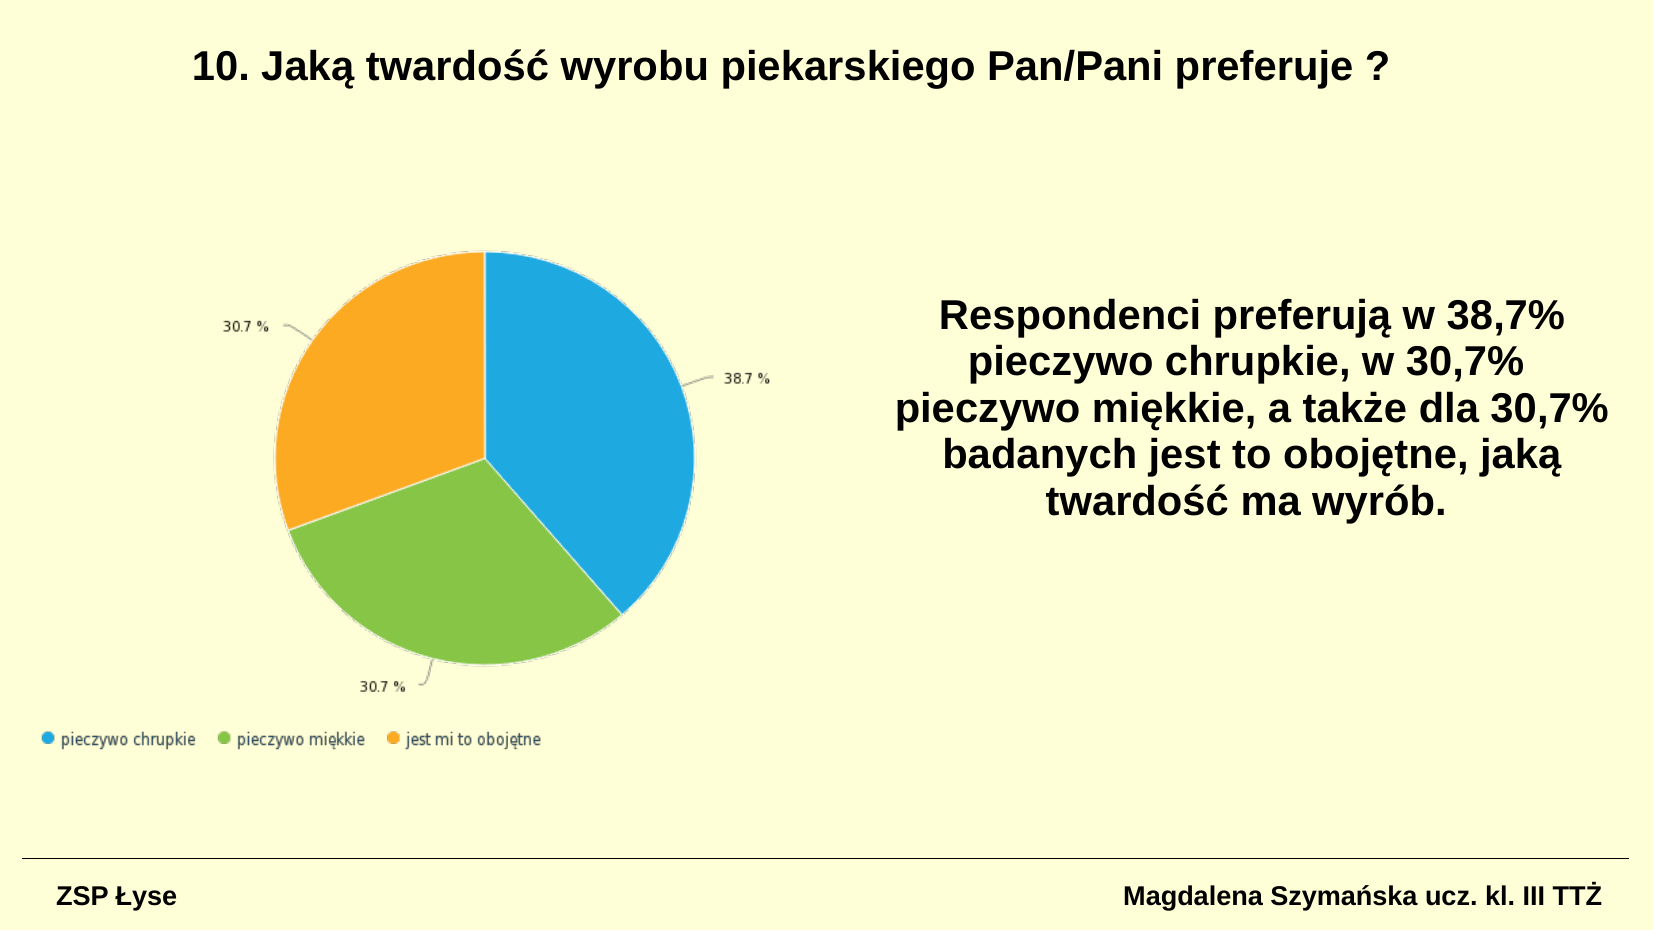

10. Jaką twardość wyrobu piekarskiego Pan/Pani preferuje ?
Respondenci preferują w 38,7% pieczywo chrupkie, w 30,7% pieczywo miękkie, a także dla 30,7% badanych jest to obojętne, jaką twardość ma wyrób.
ZSP Łyse Magdalena Szymańska ucz. kl. III TTŻ